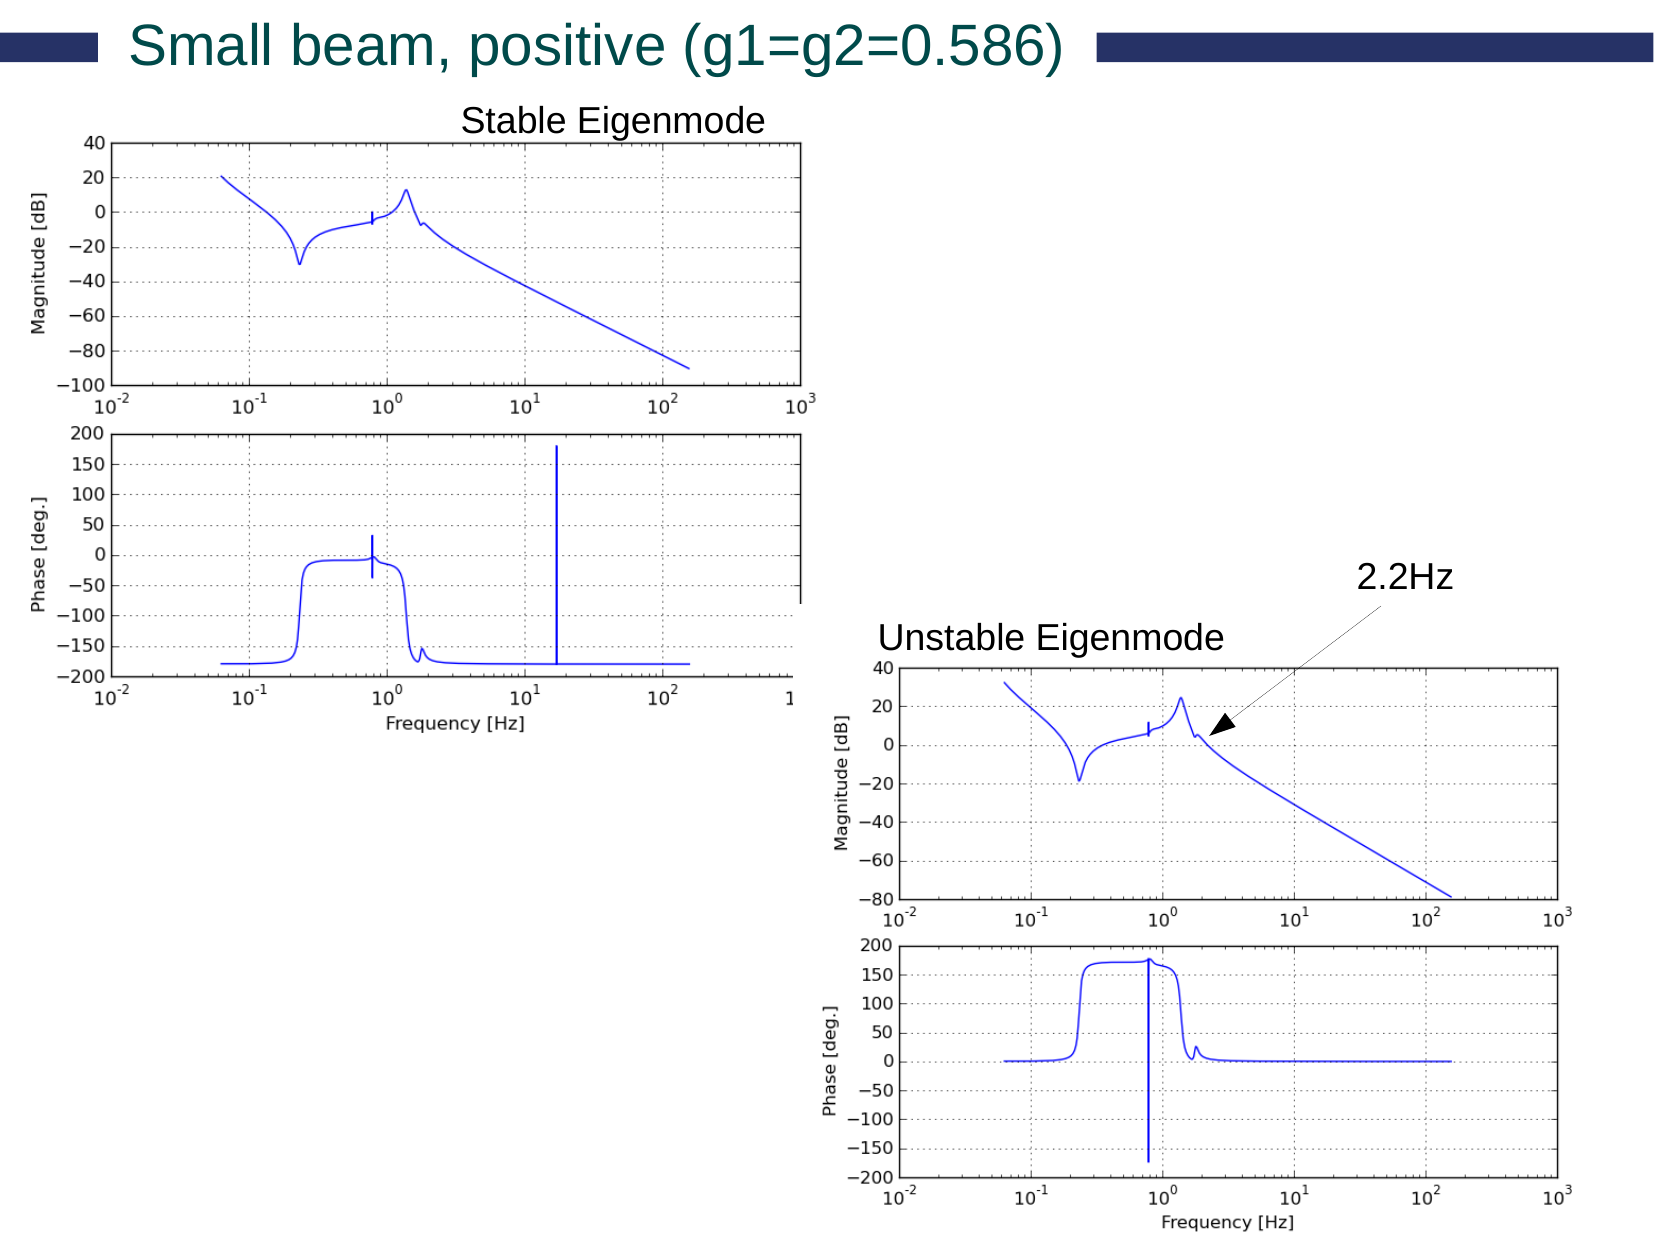

# Small beam, positive (g1=g2=0.586)
Stable Eigenmode
2.2Hz
Unstable Eigenmode